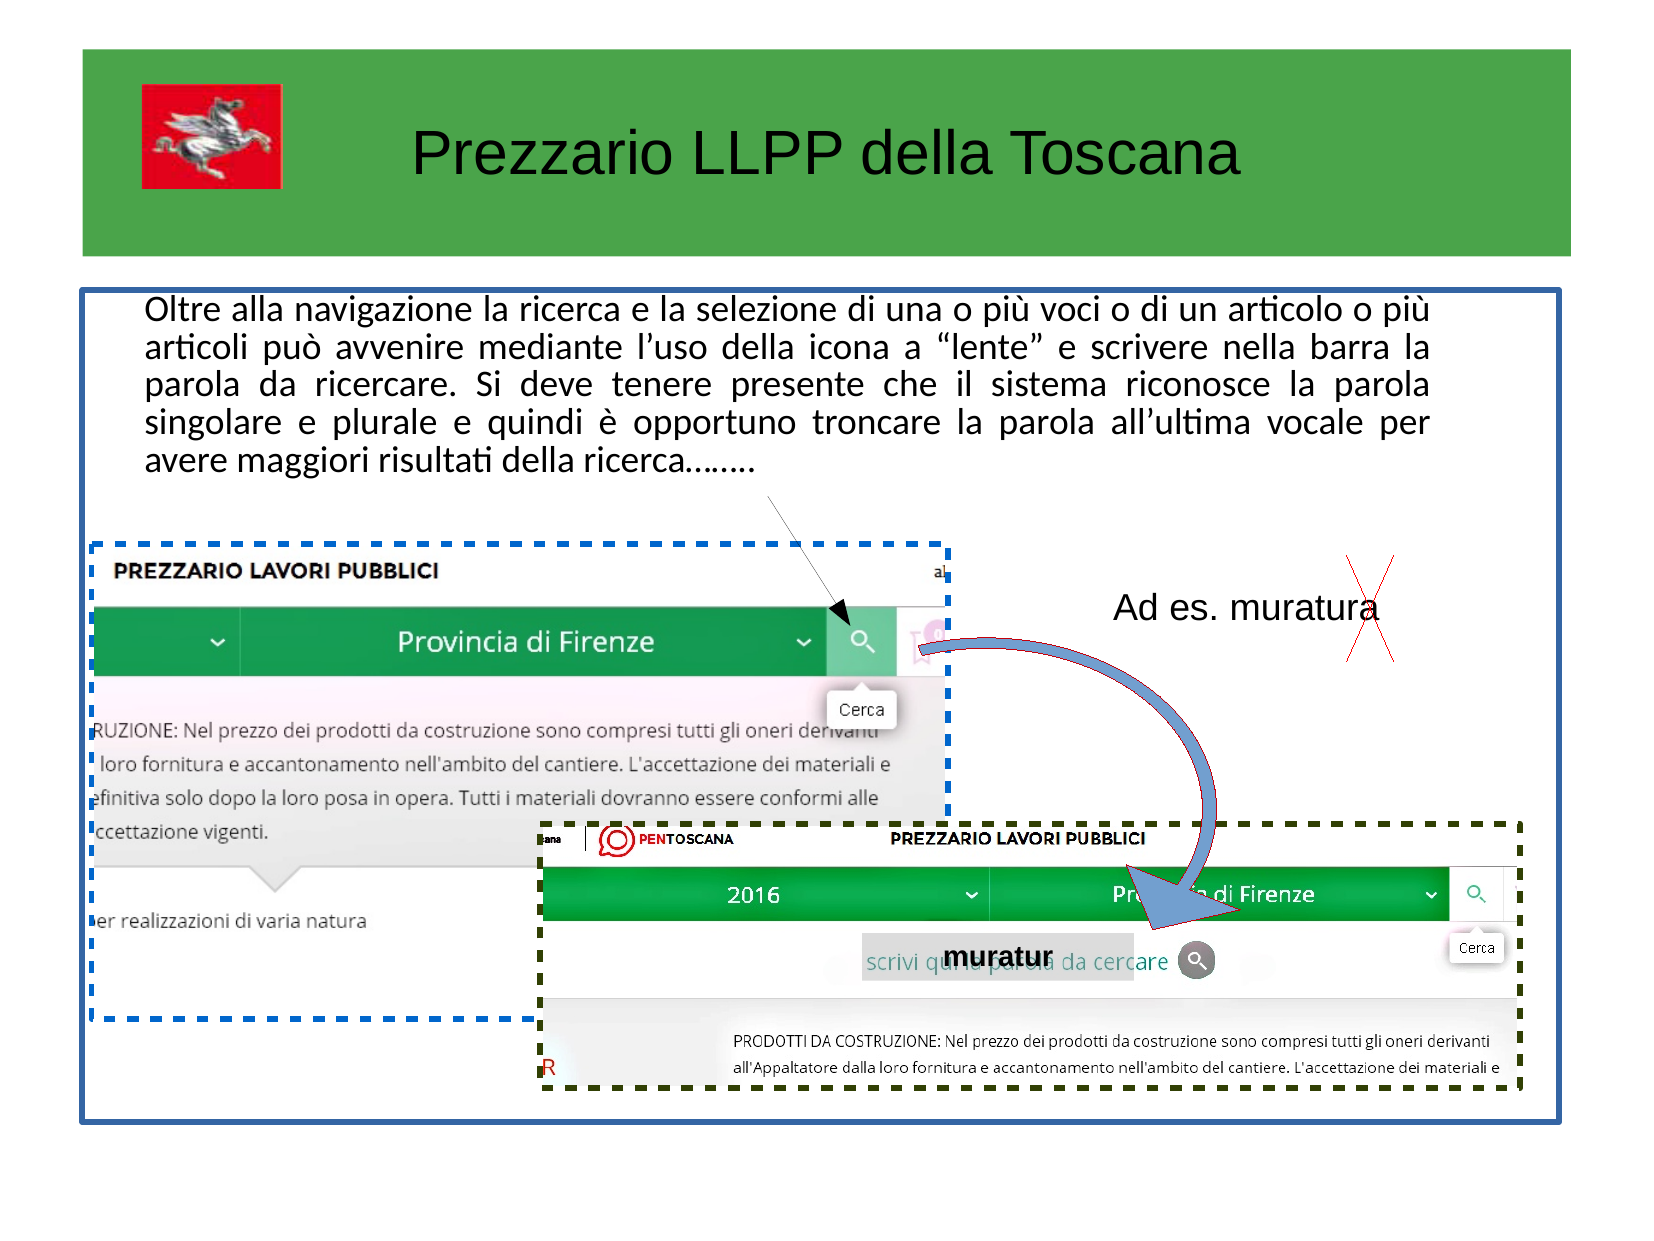

# Prezzario LLPP della Toscana
Oltre alla navigazione la ricerca e la selezione di una o più voci o di un articolo o più articoli può avvenire mediante l’uso della icona a “lente” e scrivere nella barra la parola da ricercare. Si deve tenere presente che il sistema riconosce la parola singolare e plurale e quindi è opportuno troncare la parola all’ultima vocale per avere maggiori risultati della ricerca……..
Ad es. muratura
muratur